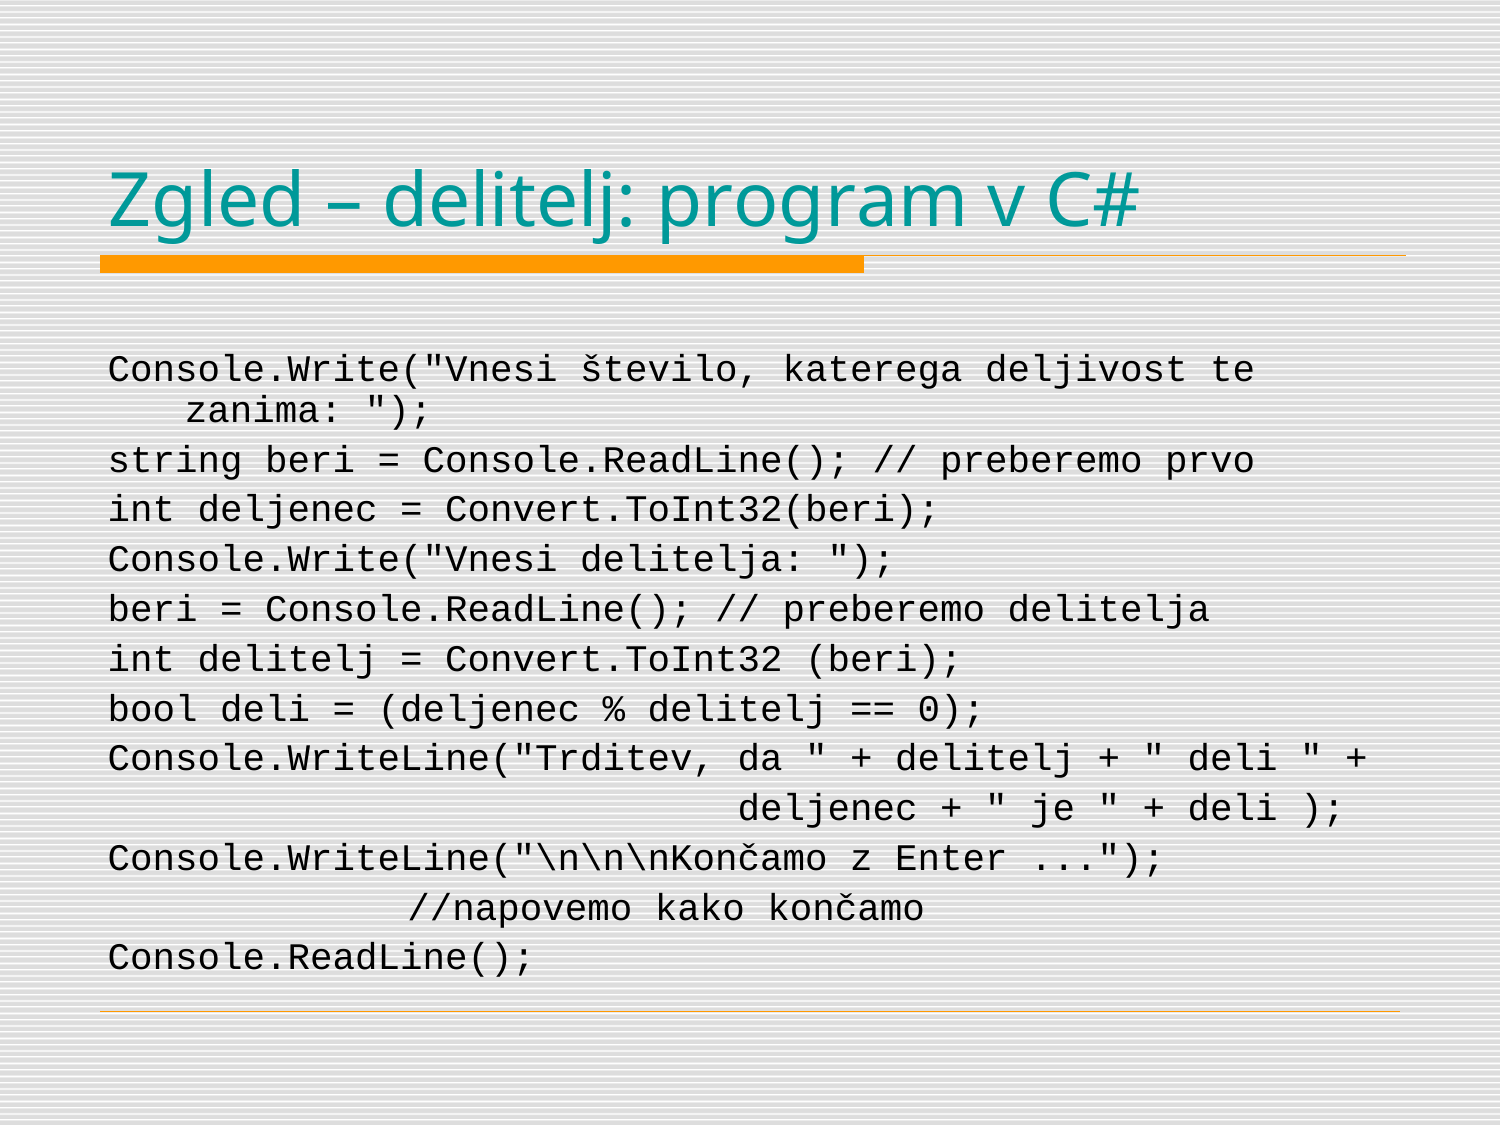

# Zgled – delitelj: program v C#
Console.Write("Vnesi število, katerega deljivost te zanima: ");
string beri = Console.ReadLine(); // preberemo prvo
int deljenec = Convert.ToInt32(beri);
Console.Write("Vnesi delitelja: ");
beri = Console.ReadLine(); // preberemo delitelja
int delitelj = Convert.ToInt32 (beri);
bool deli = (deljenec % delitelj == 0);
Console.WriteLine("Trditev, da " + delitelj + " deli " +
 deljenec + " je " + deli );
Console.WriteLine("\n\n\nKončamo z Enter ...");
			//napovemo kako končamo
Console.ReadLine();